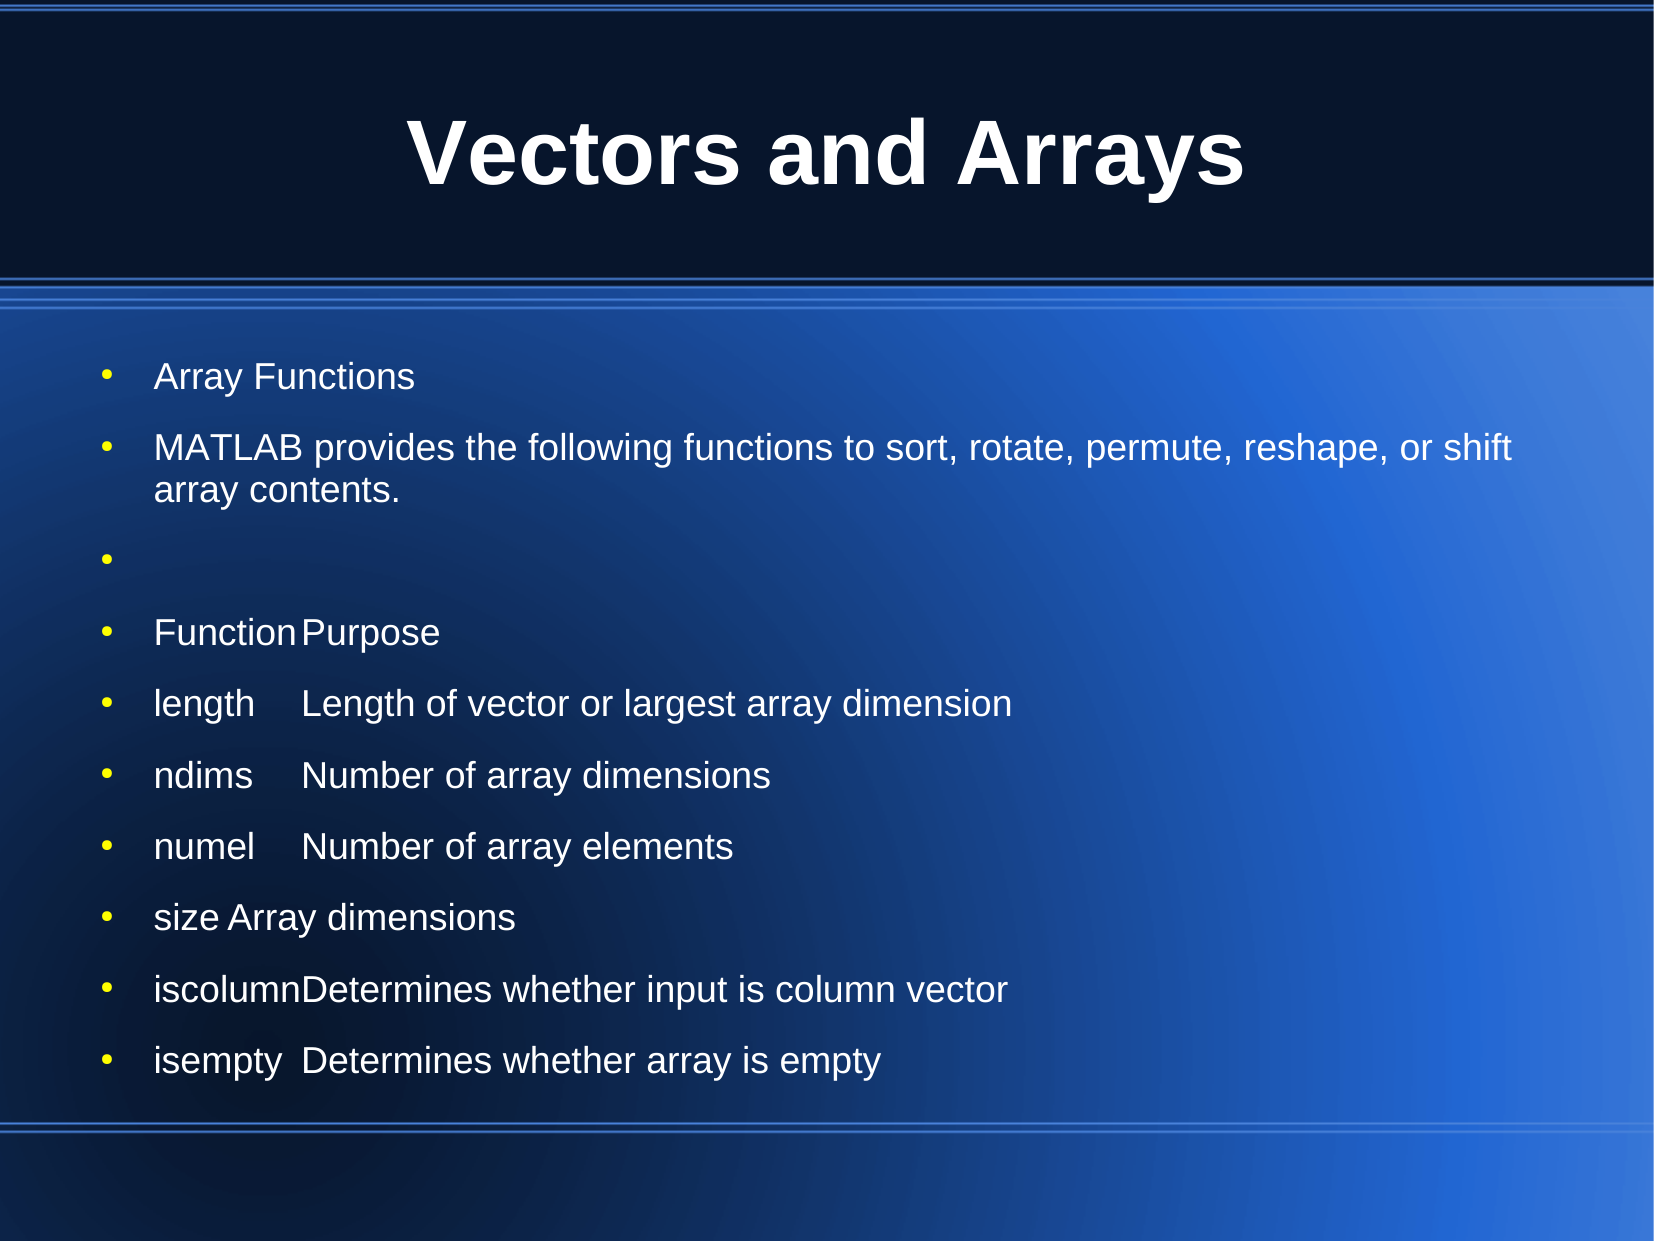

# Vectors and Arrays
Array Functions
MATLAB provides the following functions to sort, rotate, permute, reshape, or shift array contents.
Function	Purpose
length	Length of vector or largest array dimension
ndims	Number of array dimensions
numel	Number of array elements
size	Array dimensions
iscolumn	Determines whether input is column vector
isempty	Determines whether array is empty